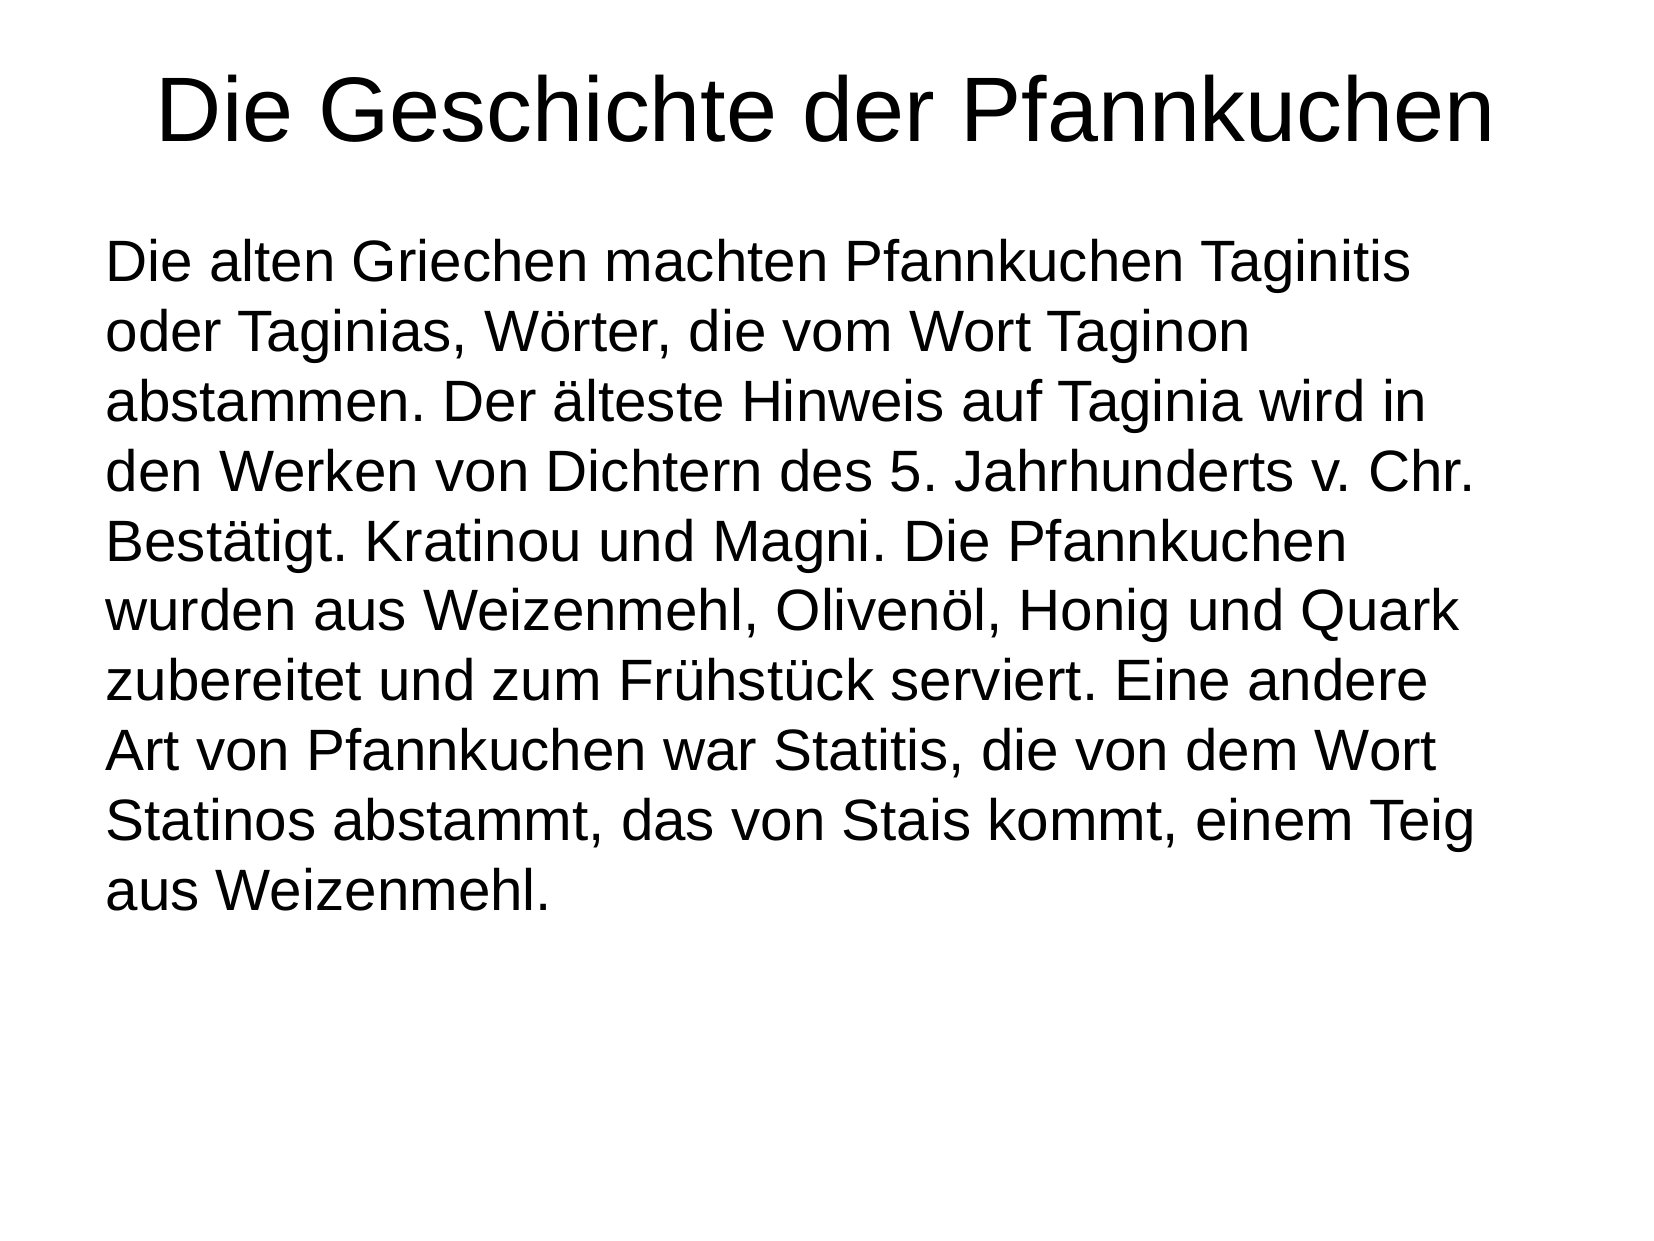

# Die Geschichte der Pfannkuchen
Die alten Griechen machten Pfannkuchen Taginitis oder Taginias, Wörter, die vom Wort Taginon abstammen. Der älteste Hinweis auf Taginia wird in den Werken von Dichtern des 5. Jahrhunderts v. Chr. Bestätigt. Kratinou und Magni. Die Pfannkuchen wurden aus Weizenmehl, Olivenöl, Honig und Quark zubereitet und zum Frühstück serviert. Eine andere Art von Pfannkuchen war Statitis, die von dem Wort Statinos abstammt, das von Stais kommt, einem Teig aus Weizenmehl.